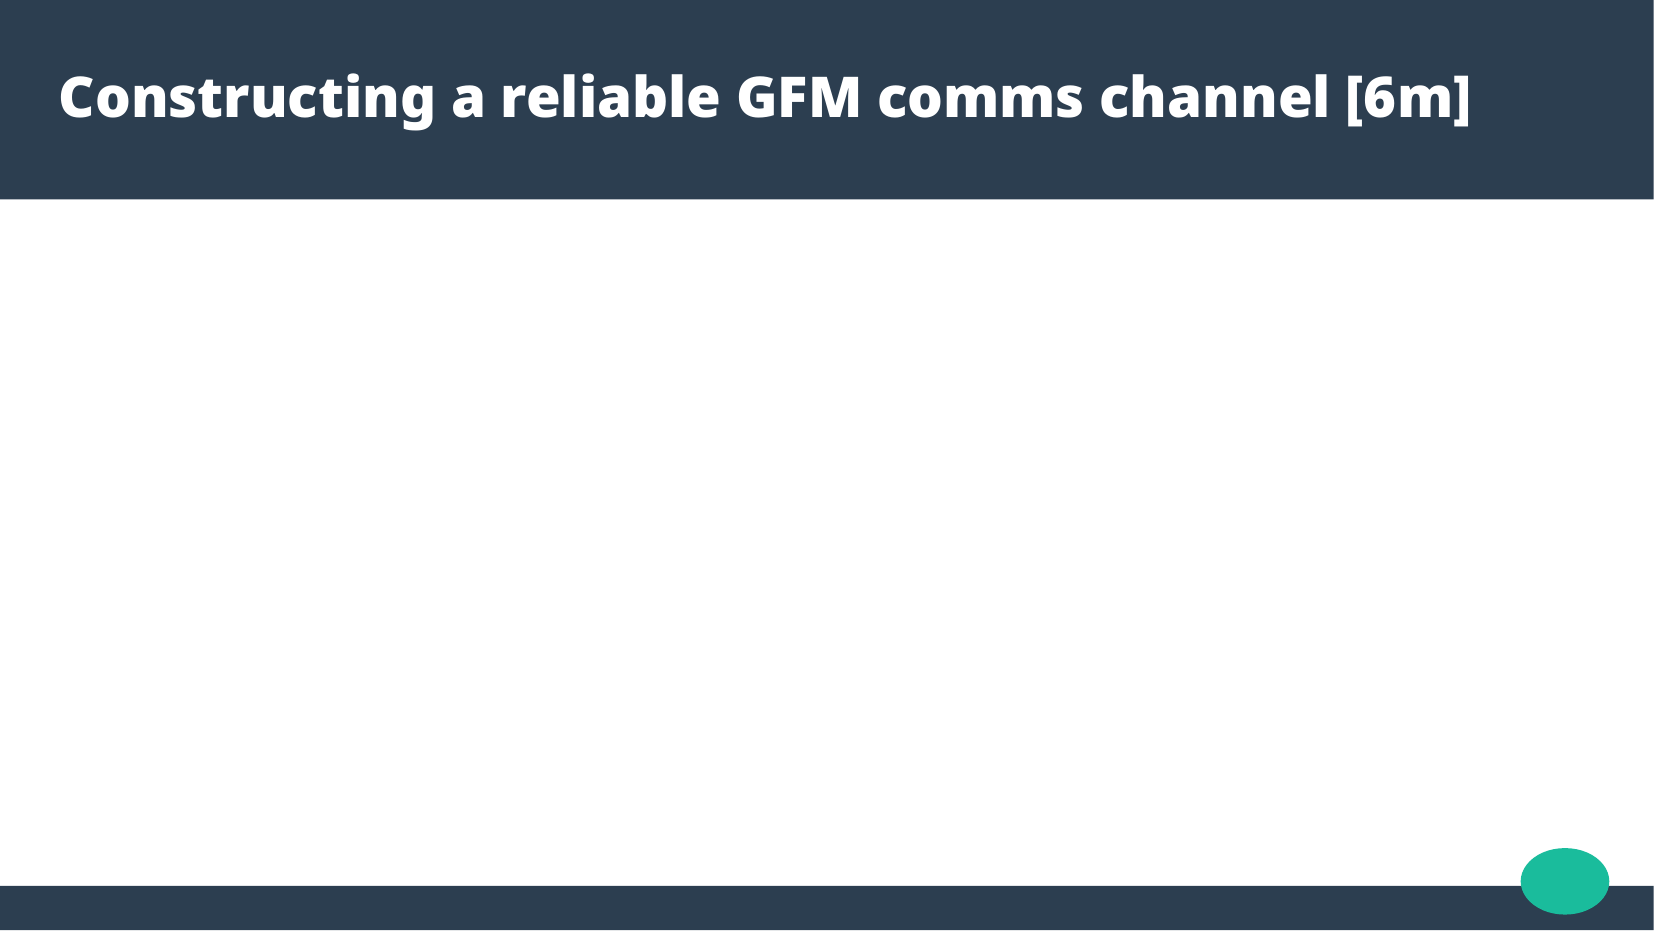

# Constructing a reliable GFM comms channel [6m]